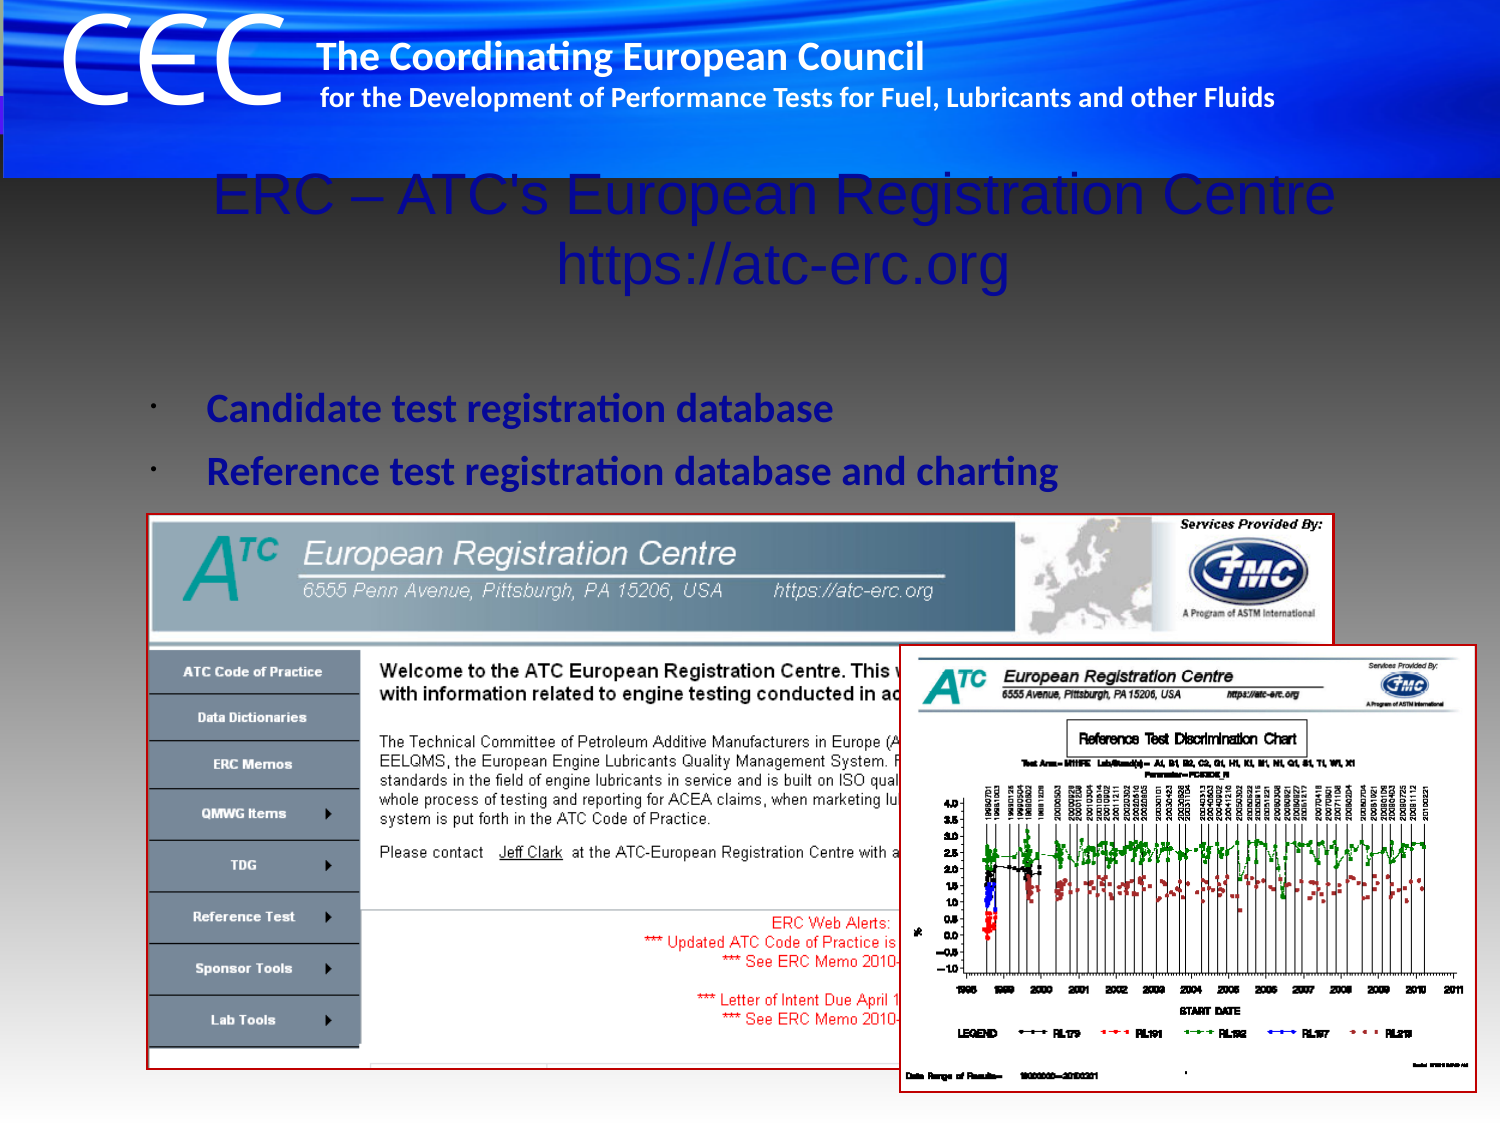

# ERC – ATC's European Registration Centre https://atc-erc.org
Candidate test registration database
Reference test registration database and charting